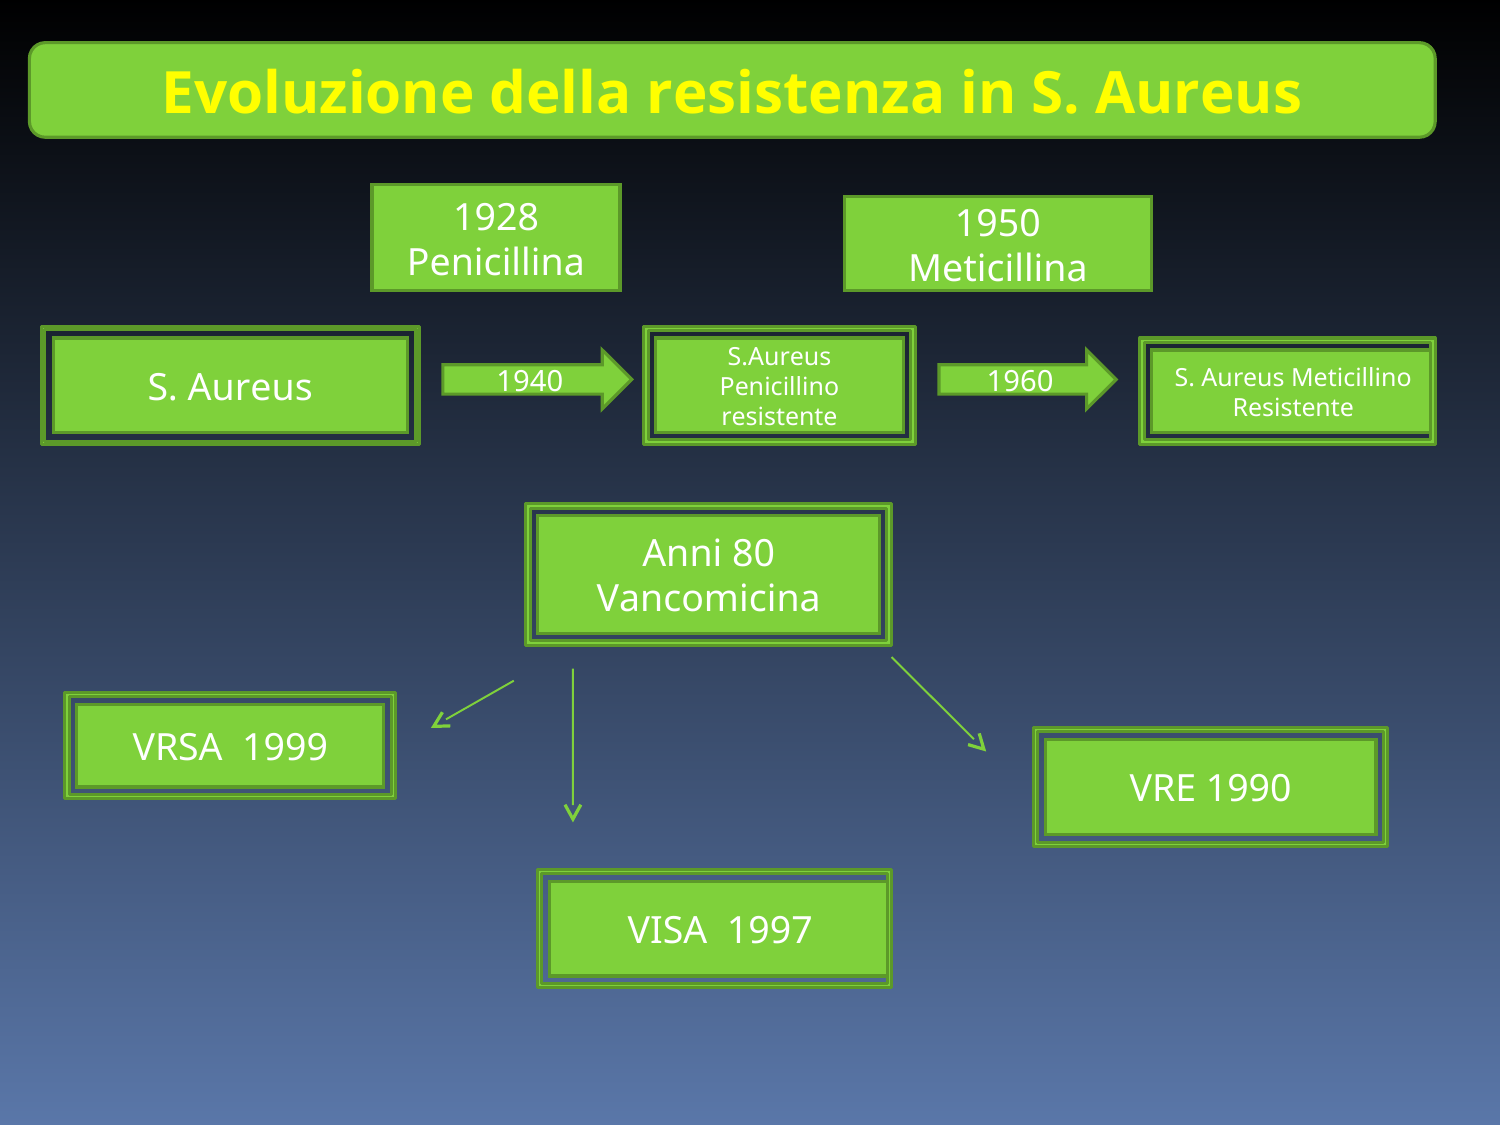

Evoluzione della resistenza in S. Aureus
1928
Penicillina
1950
Meticillina
S. Aureus
S.Aureus Penicillino resistente
1940
1960
S. Aureus Meticillino Resistente
Anni 80
Vancomicina
VRSA 1999
VRE 1990
VISA 1997